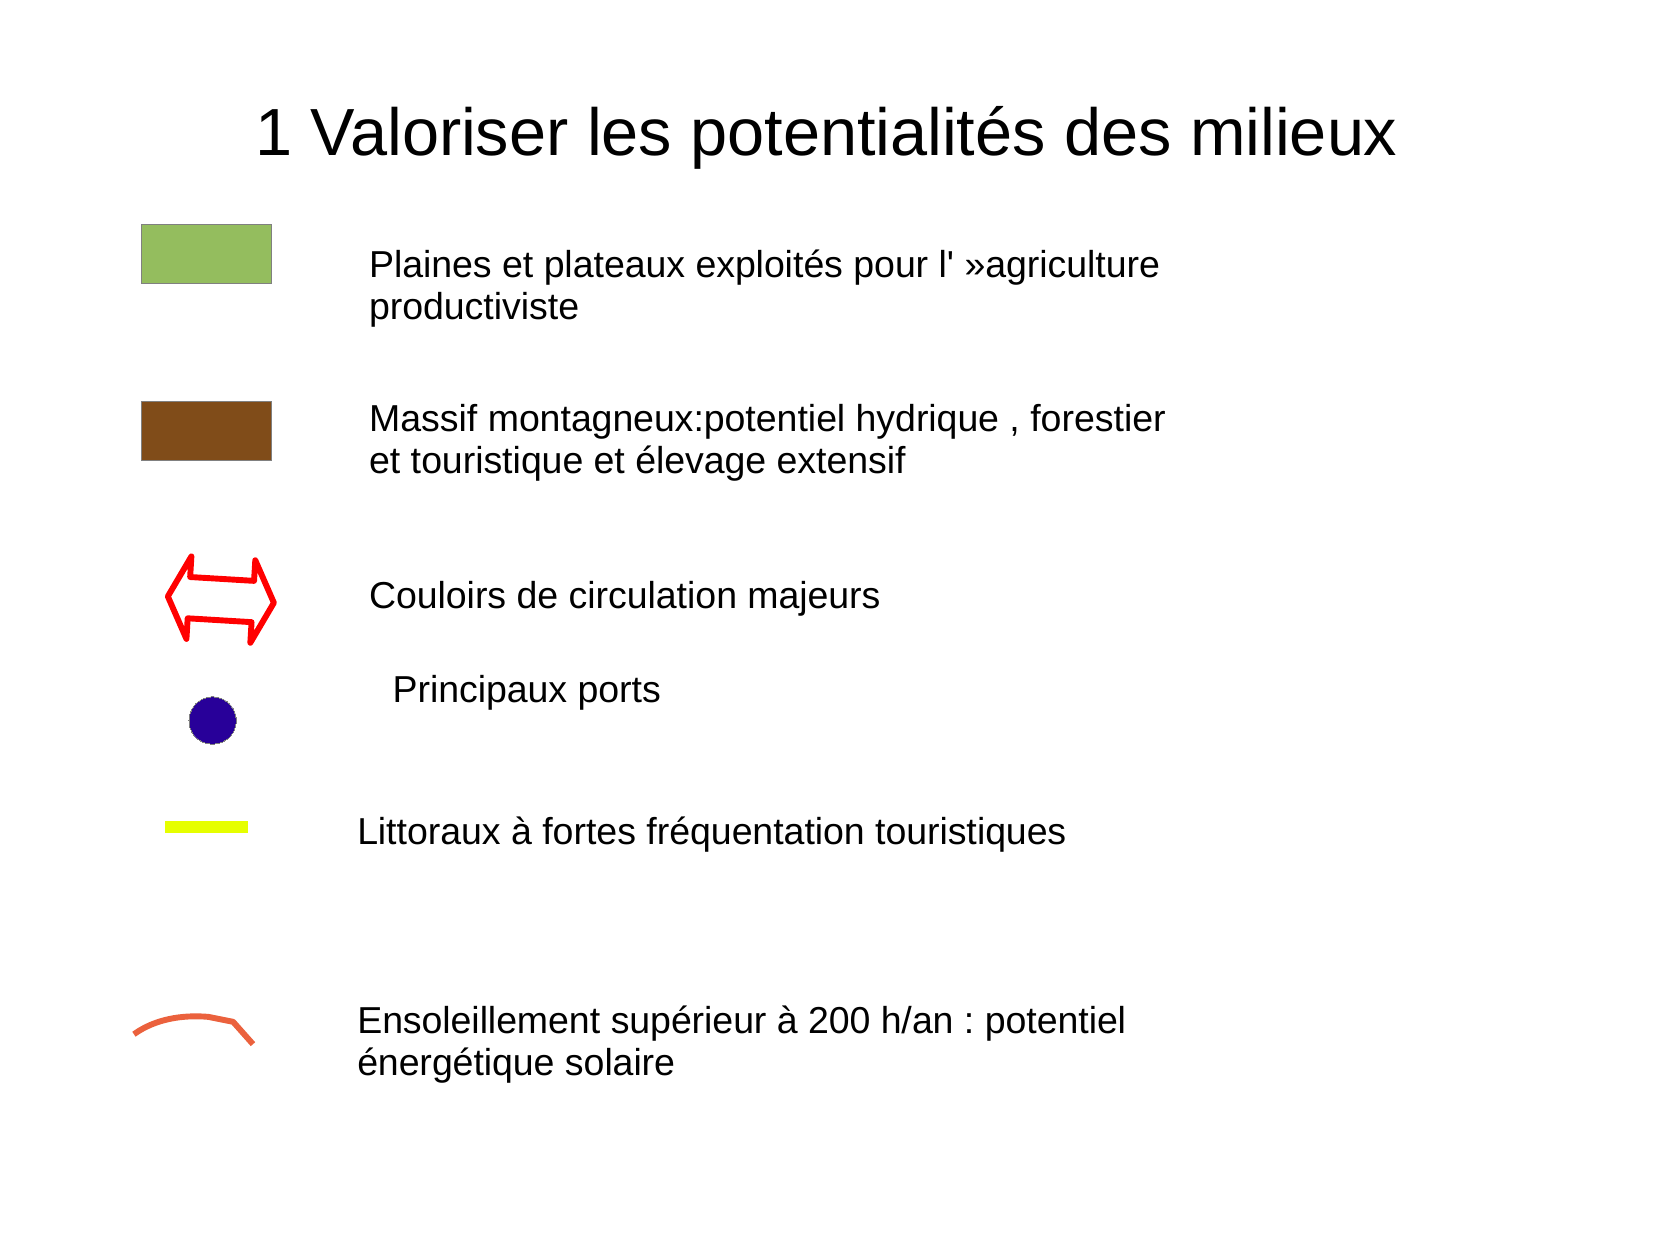

# 1 Valoriser les potentialités des milieux
Plaines et plateaux exploités pour l' »agriculture productiviste
Massif montagneux:potentiel hydrique , forestier et touristique et élevage extensif
Couloirs de circulation majeurs
Principaux ports
Littoraux à fortes fréquentation touristiques
Ensoleillement supérieur à 200 h/an : potentiel énergétique solaire